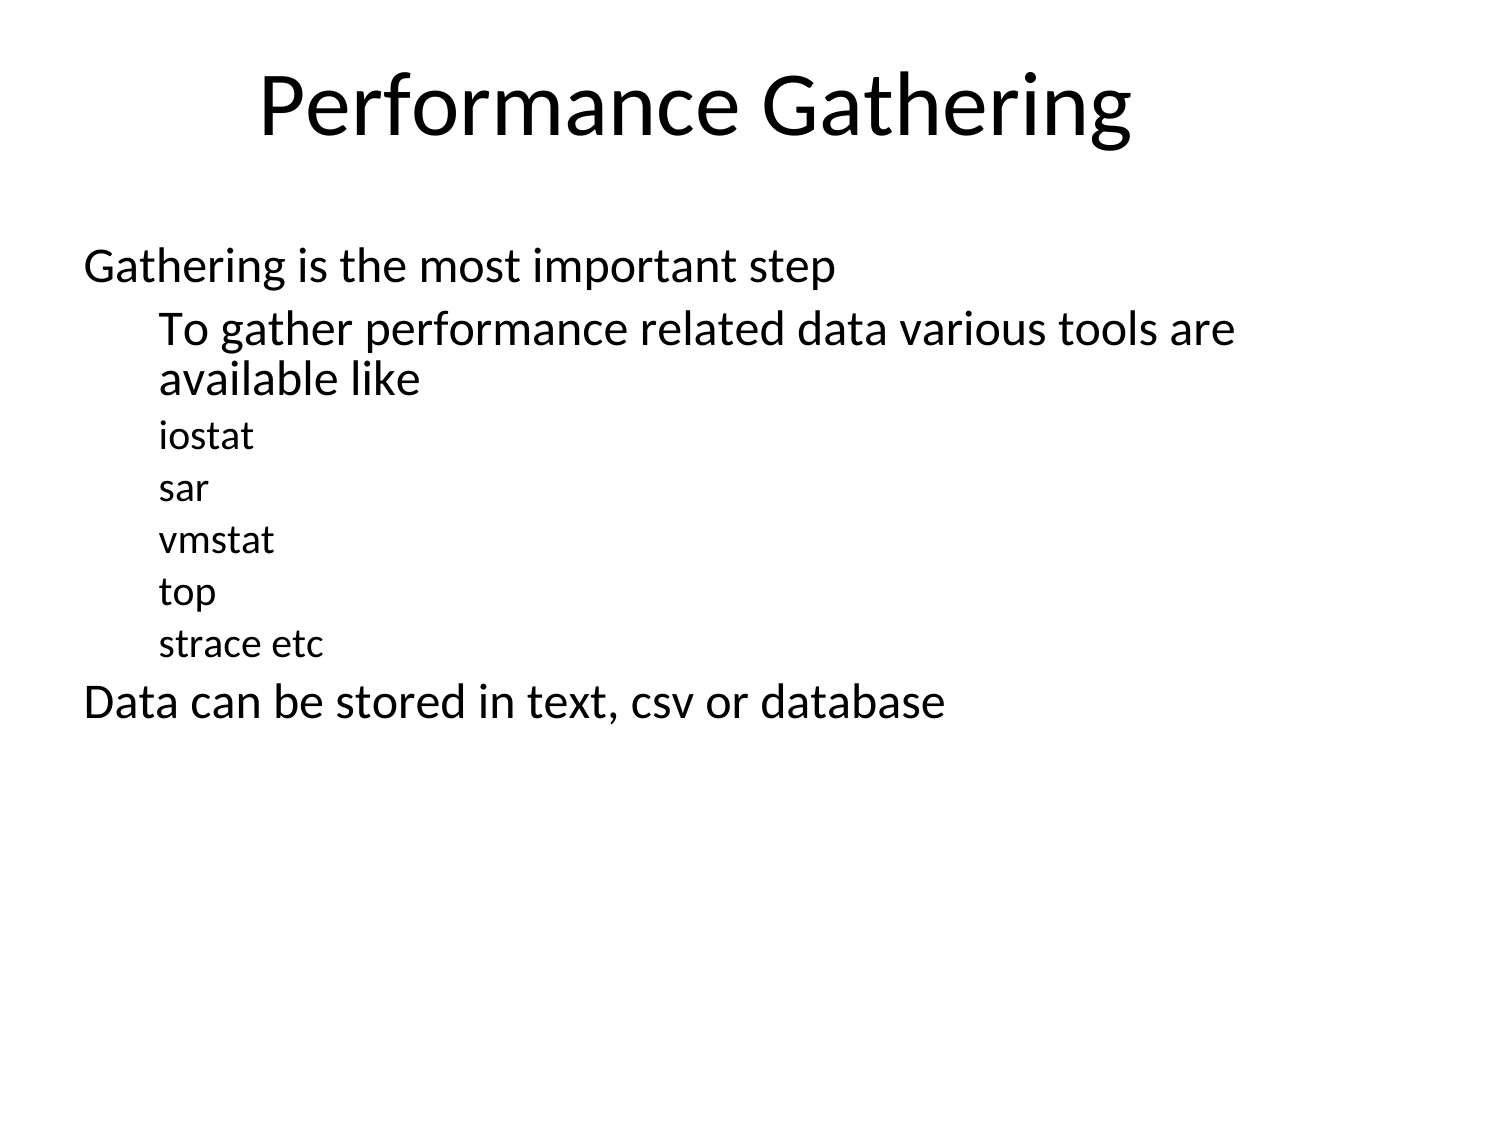

Performance Gathering
Gathering is the most important step
To gather performance related data various tools are available like
iostat
sar
vmstat
top
strace etc
Data can be stored in text, csv or database